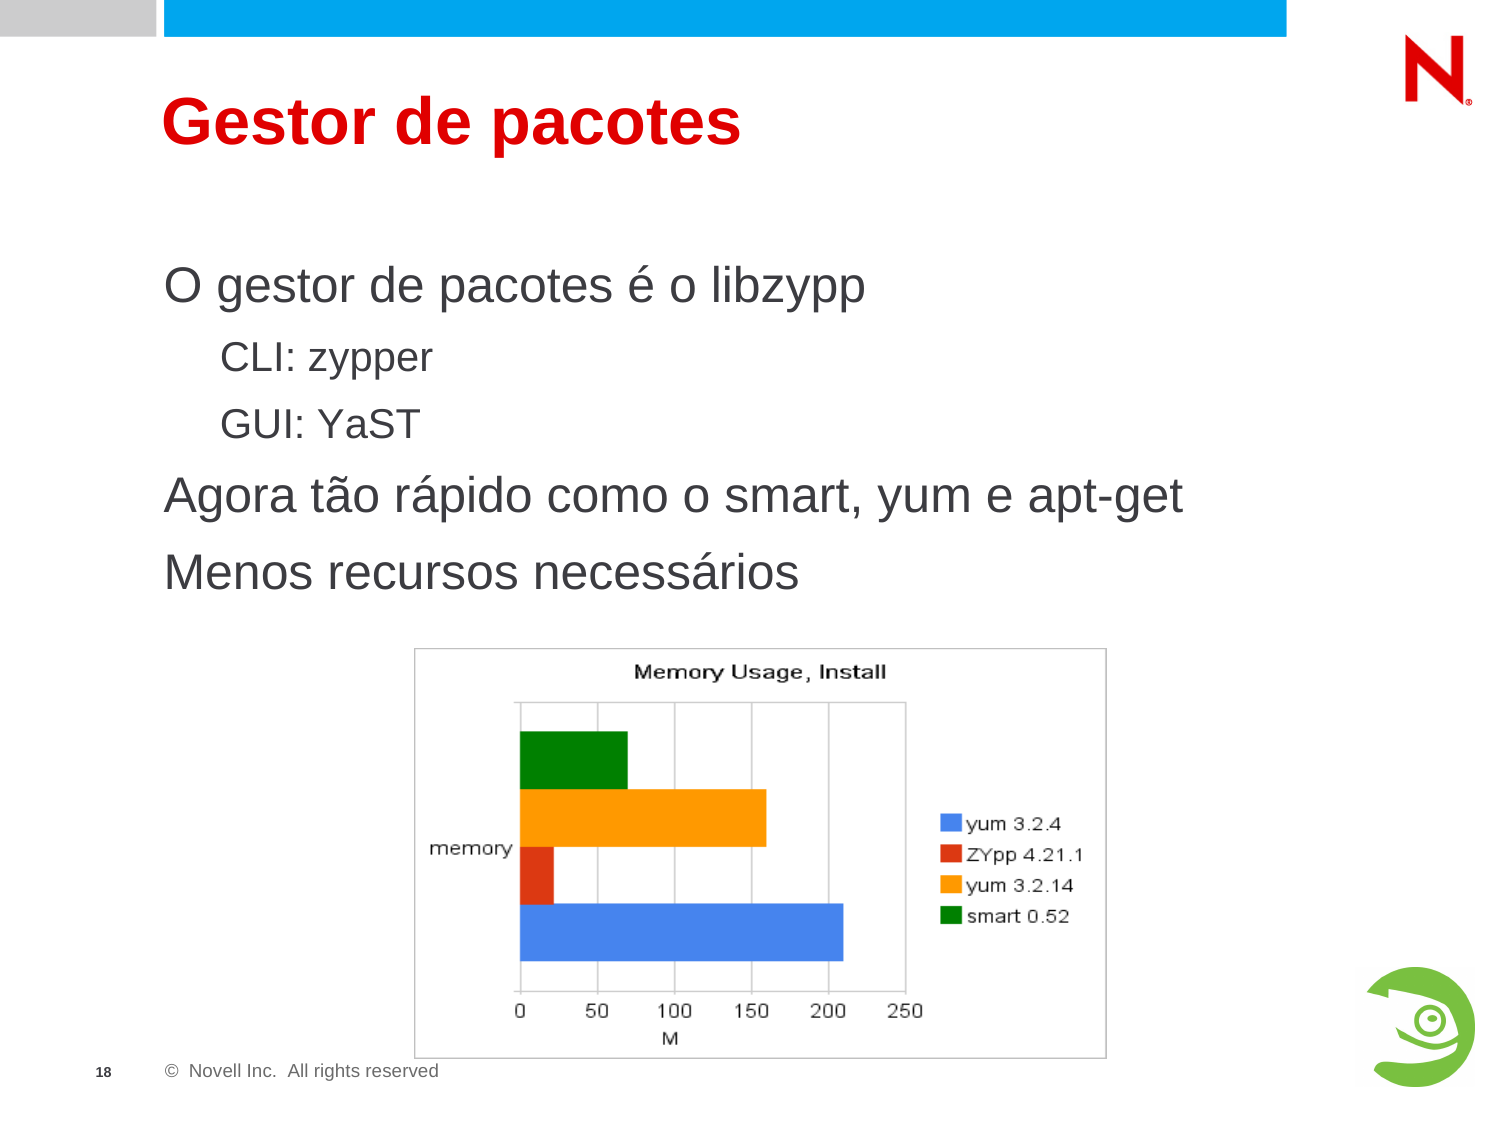

# Gestor de pacotes
O gestor de pacotes é o libzypp
CLI: zypper
GUI: YaST
Agora tão rápido como o smart, yum e apt-get
Menos recursos necessários